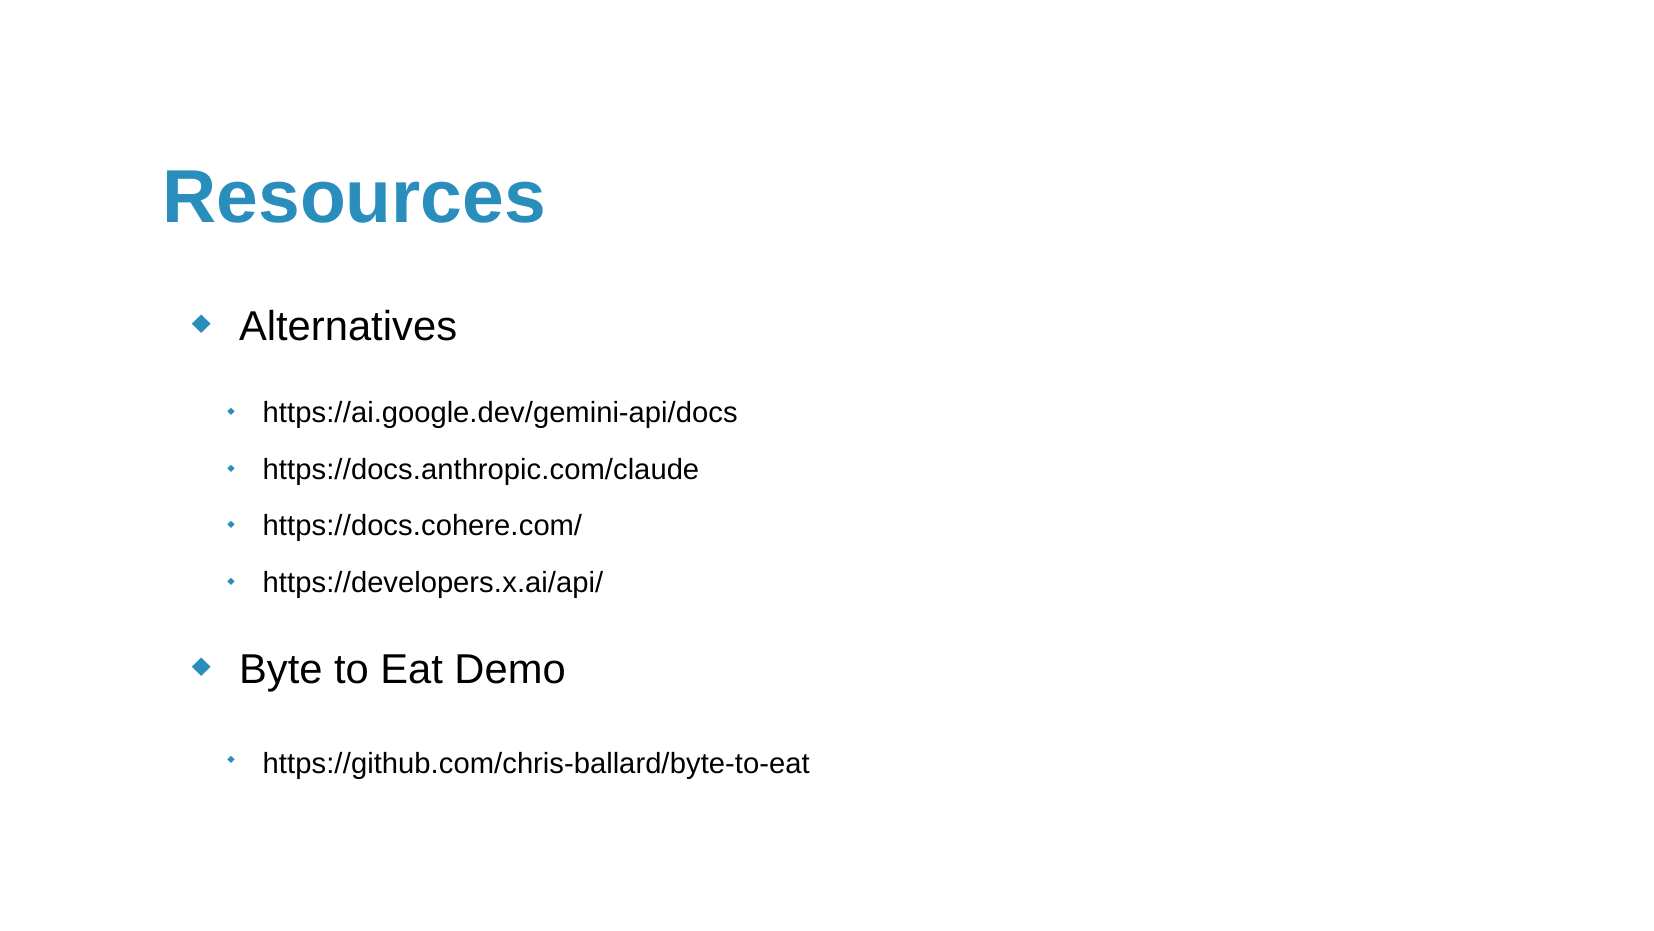

Resources
Alternatives
https://ai.google.dev/gemini-api/docs
https://docs.anthropic.com/claude
https://docs.cohere.com/
https://developers.x.ai/api/
Byte to Eat Demo
https://github.com/chris-ballard/byte-to-eat